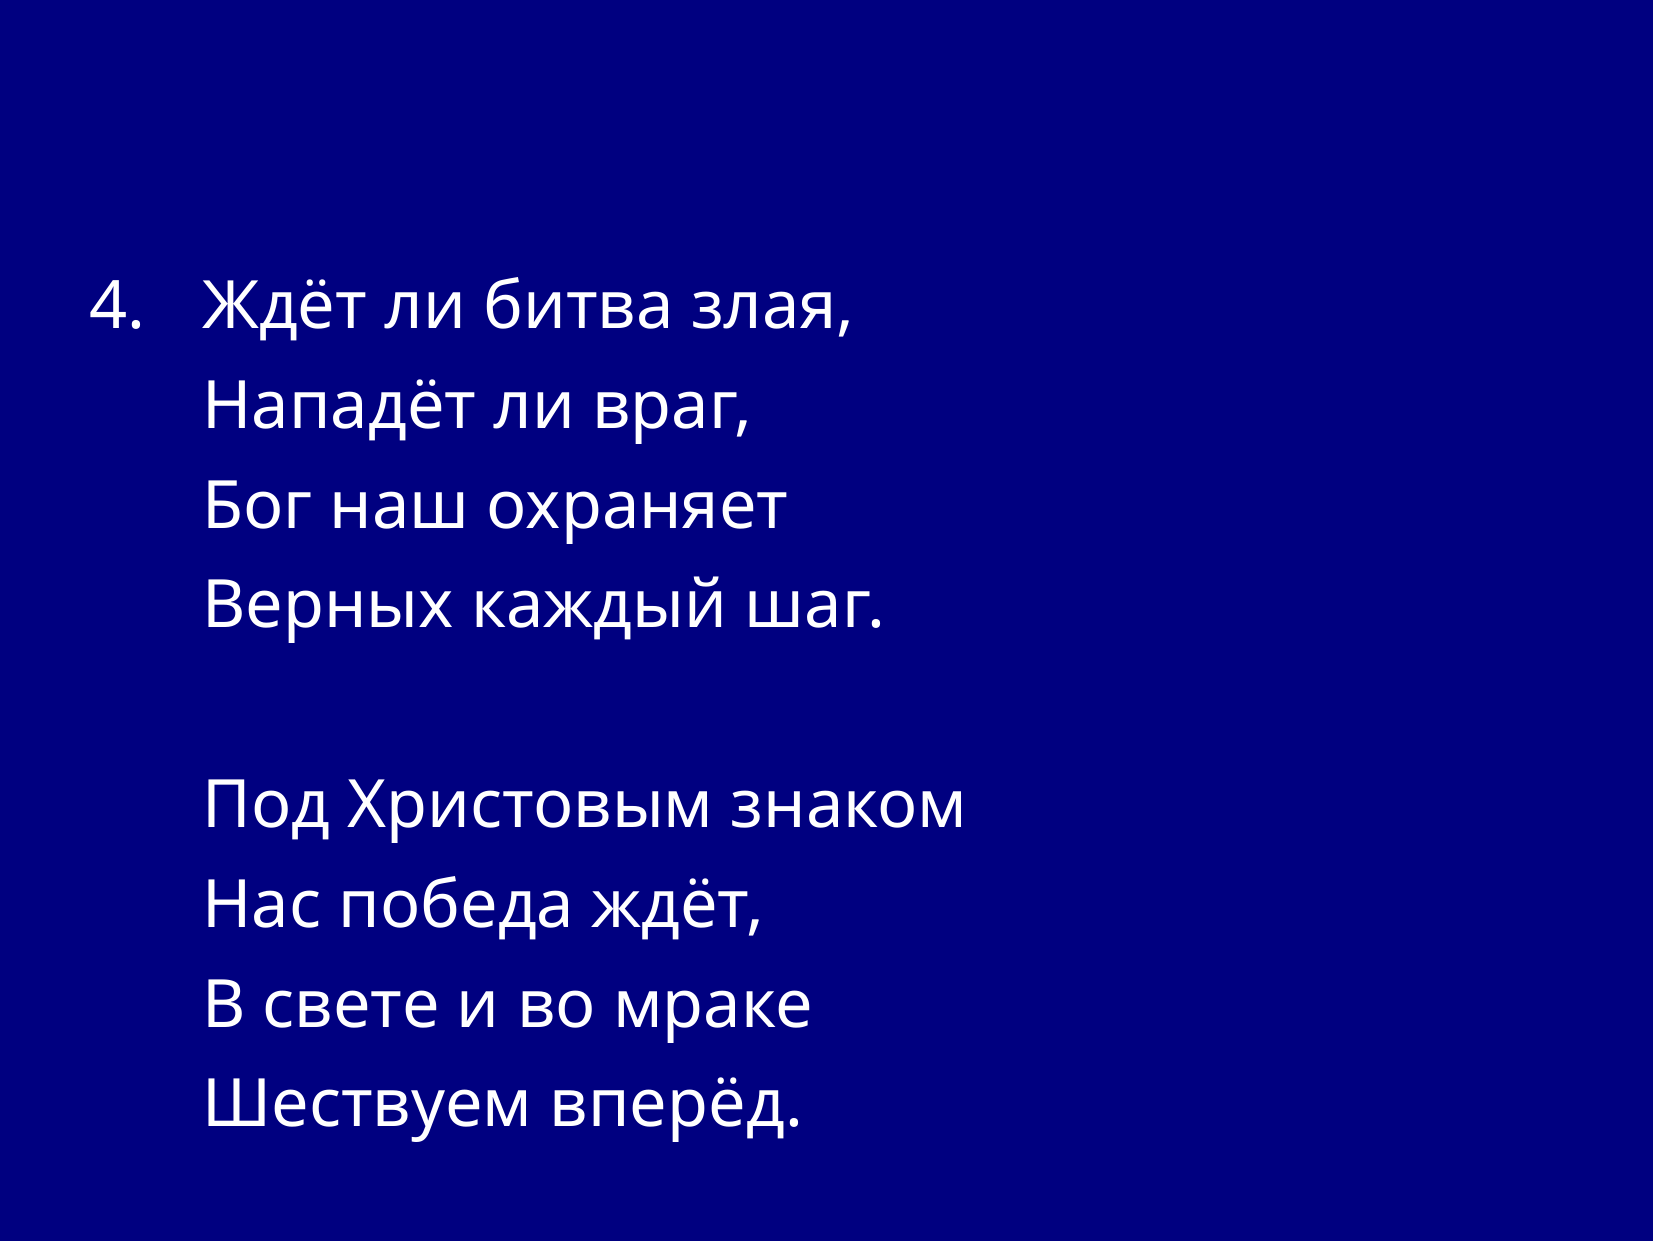

4.	Ждёт ли битва злая,
	Нападёт ли враг,
	Бог наш охраняет
	Верных каждый шаг.
	Под Христовым знаком
	Нас победа ждёт,
	В свете и во мраке
	Шествуем вперёд.